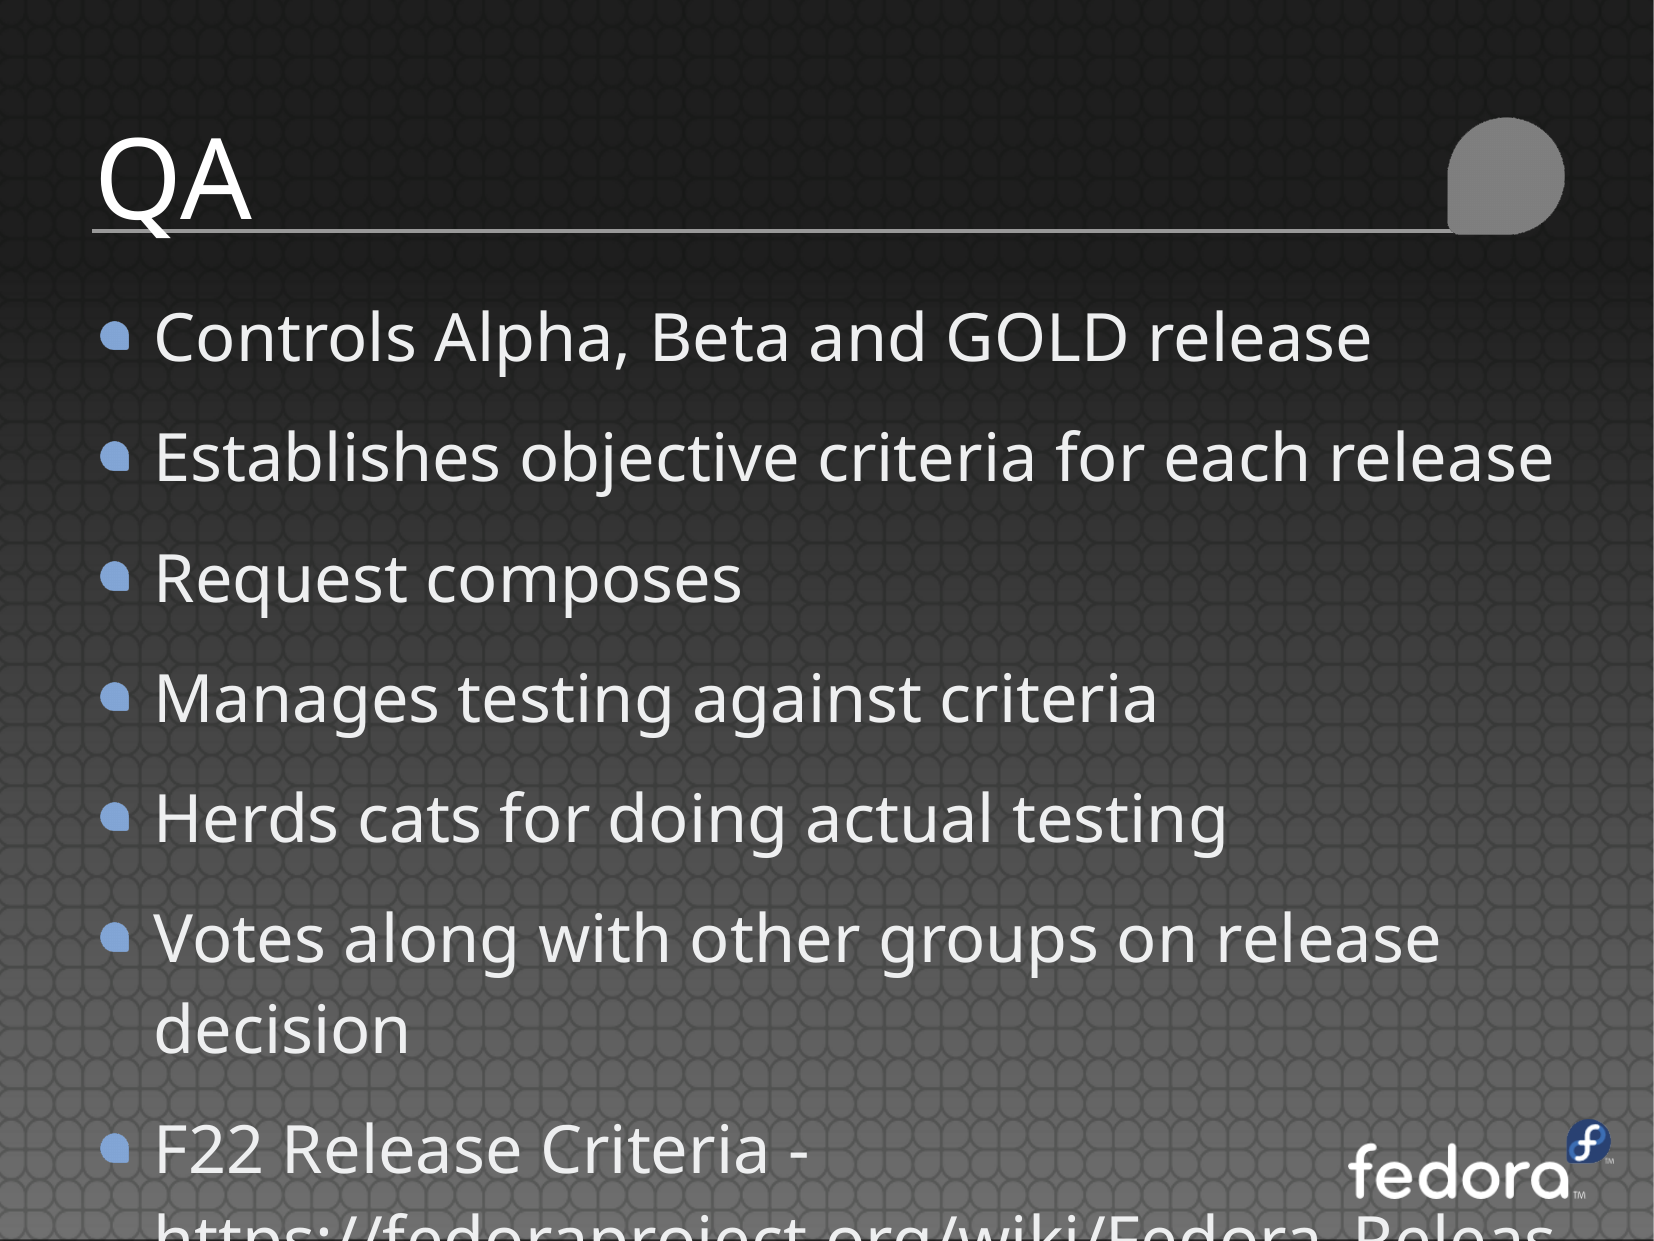

QA
# Controls Alpha, Beta and GOLD release
Establishes objective criteria for each release
Request composes
Manages testing against criteria
Herds cats for doing actual testing
Votes along with other groups on release decision
F22 Release Criteria - https://fedoraproject.org/wiki/Fedora_Release_Criteria